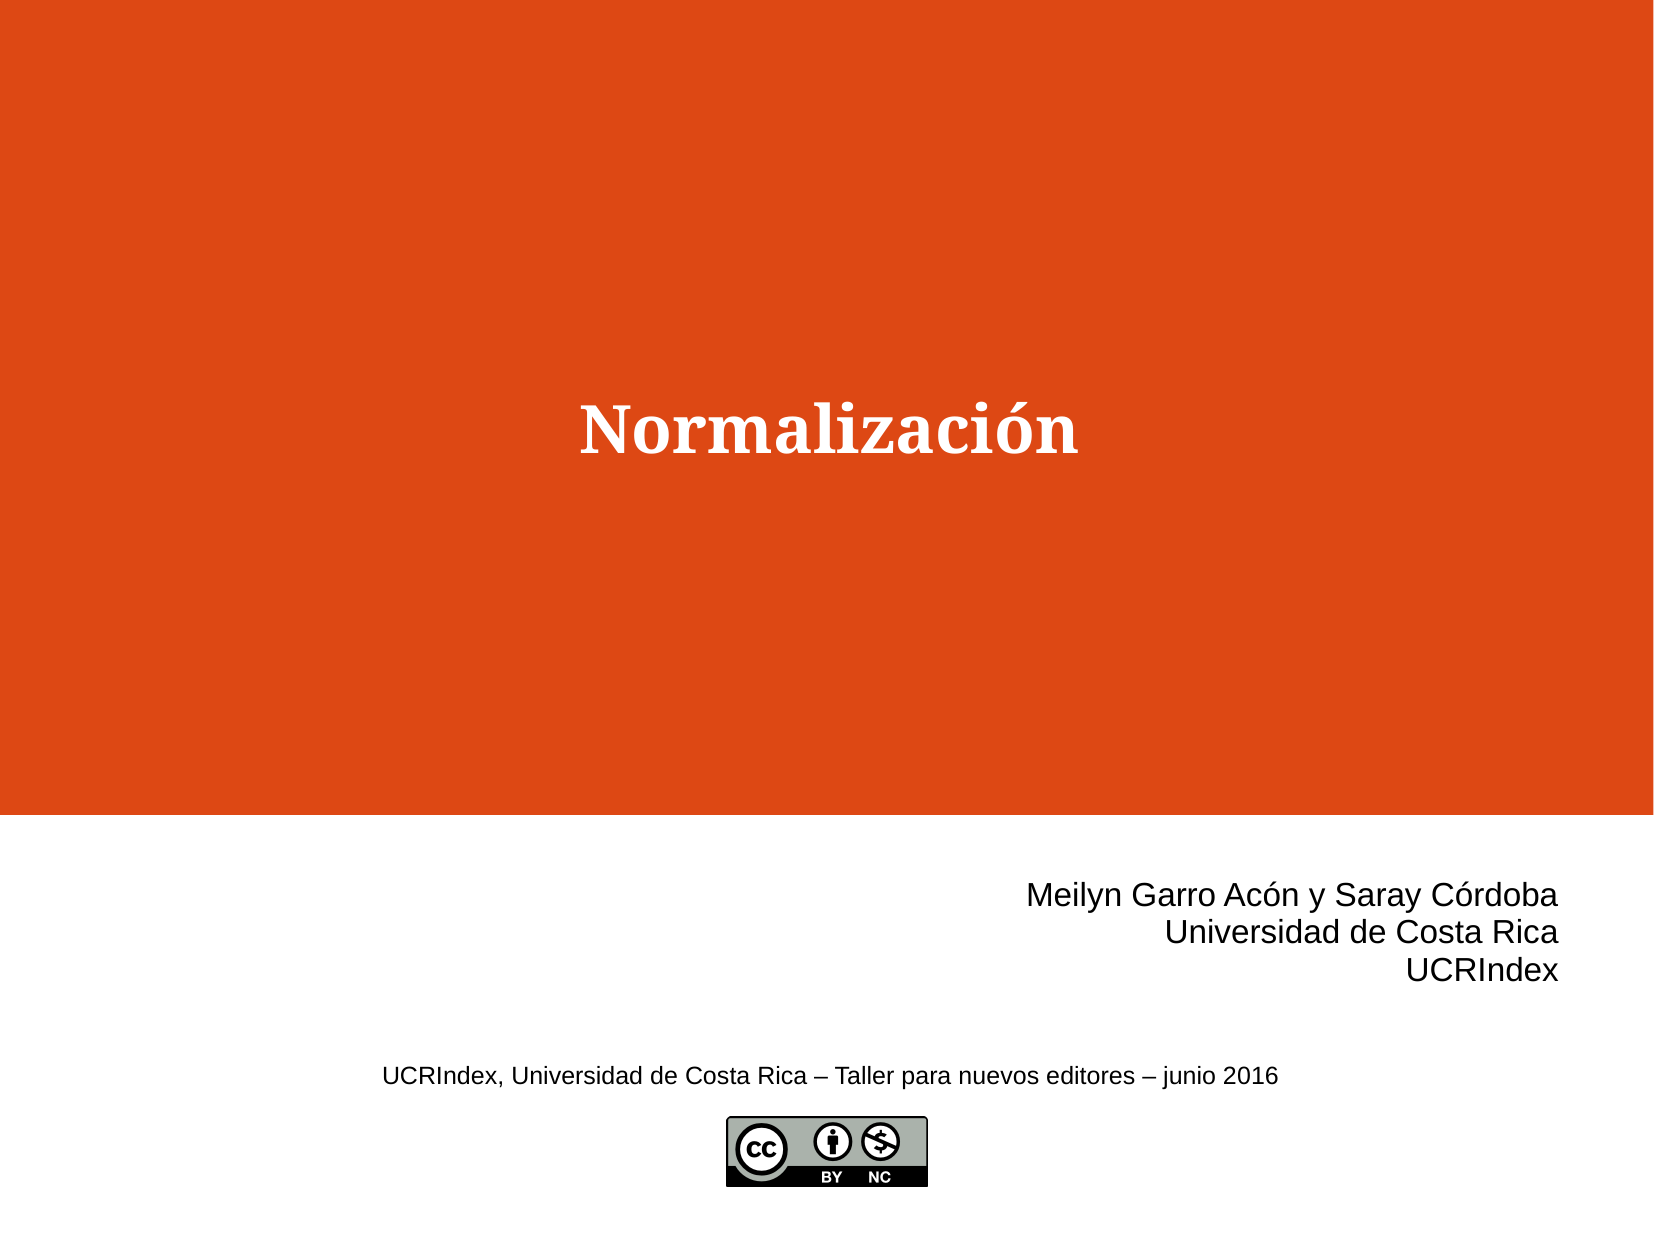

# Normalización
Meilyn Garro Acón y Saray Córdoba
Universidad de Costa Rica
UCRIndex
UCRIndex, Universidad de Costa Rica – Taller para nuevos editores – junio 2016